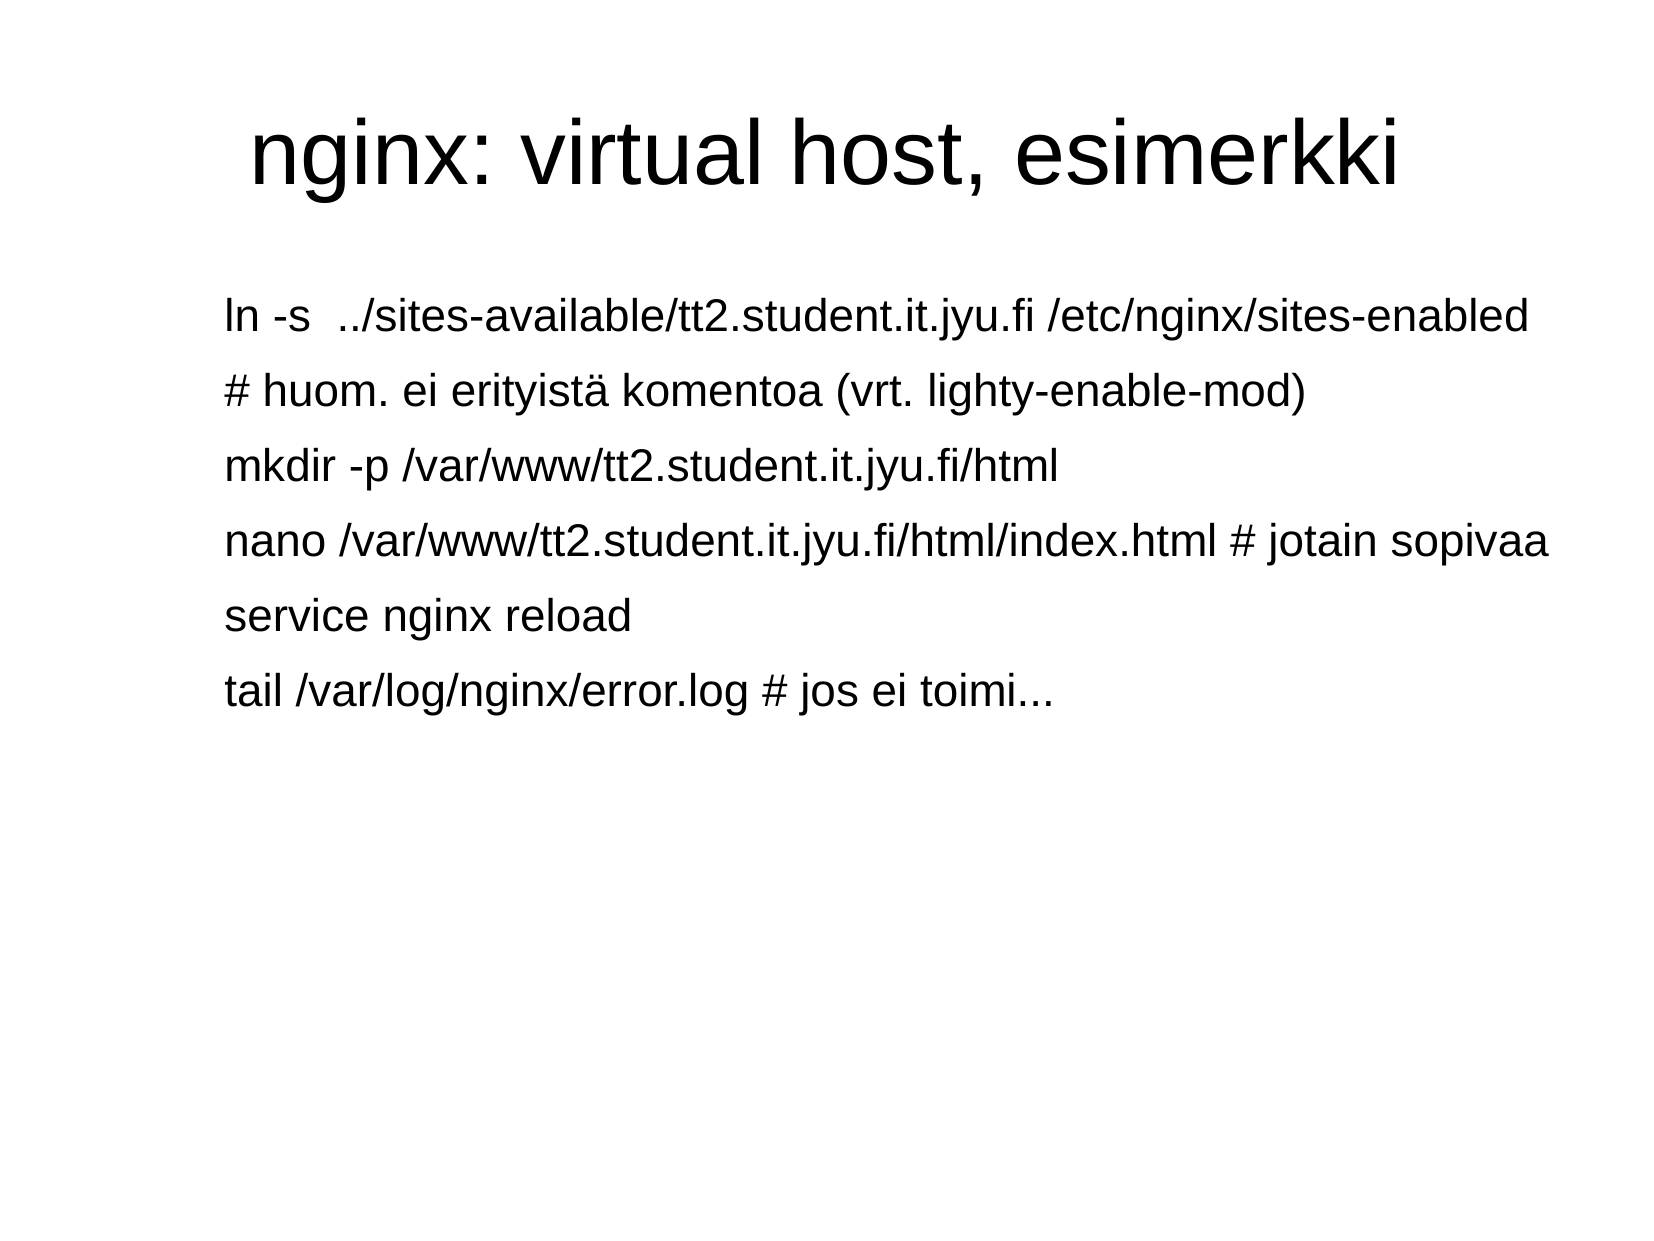

# nginx: virtual host, esimerkki
ln -s ../sites-available/tt2.student.it.jyu.fi /etc/nginx/sites-enabled
# huom. ei erityistä komentoa (vrt. lighty-enable-mod)
mkdir -p /var/www/tt2.student.it.jyu.fi/html
nano /var/www/tt2.student.it.jyu.fi/html/index.html # jotain sopivaa
service nginx reload
tail /var/log/nginx/error.log # jos ei toimi...